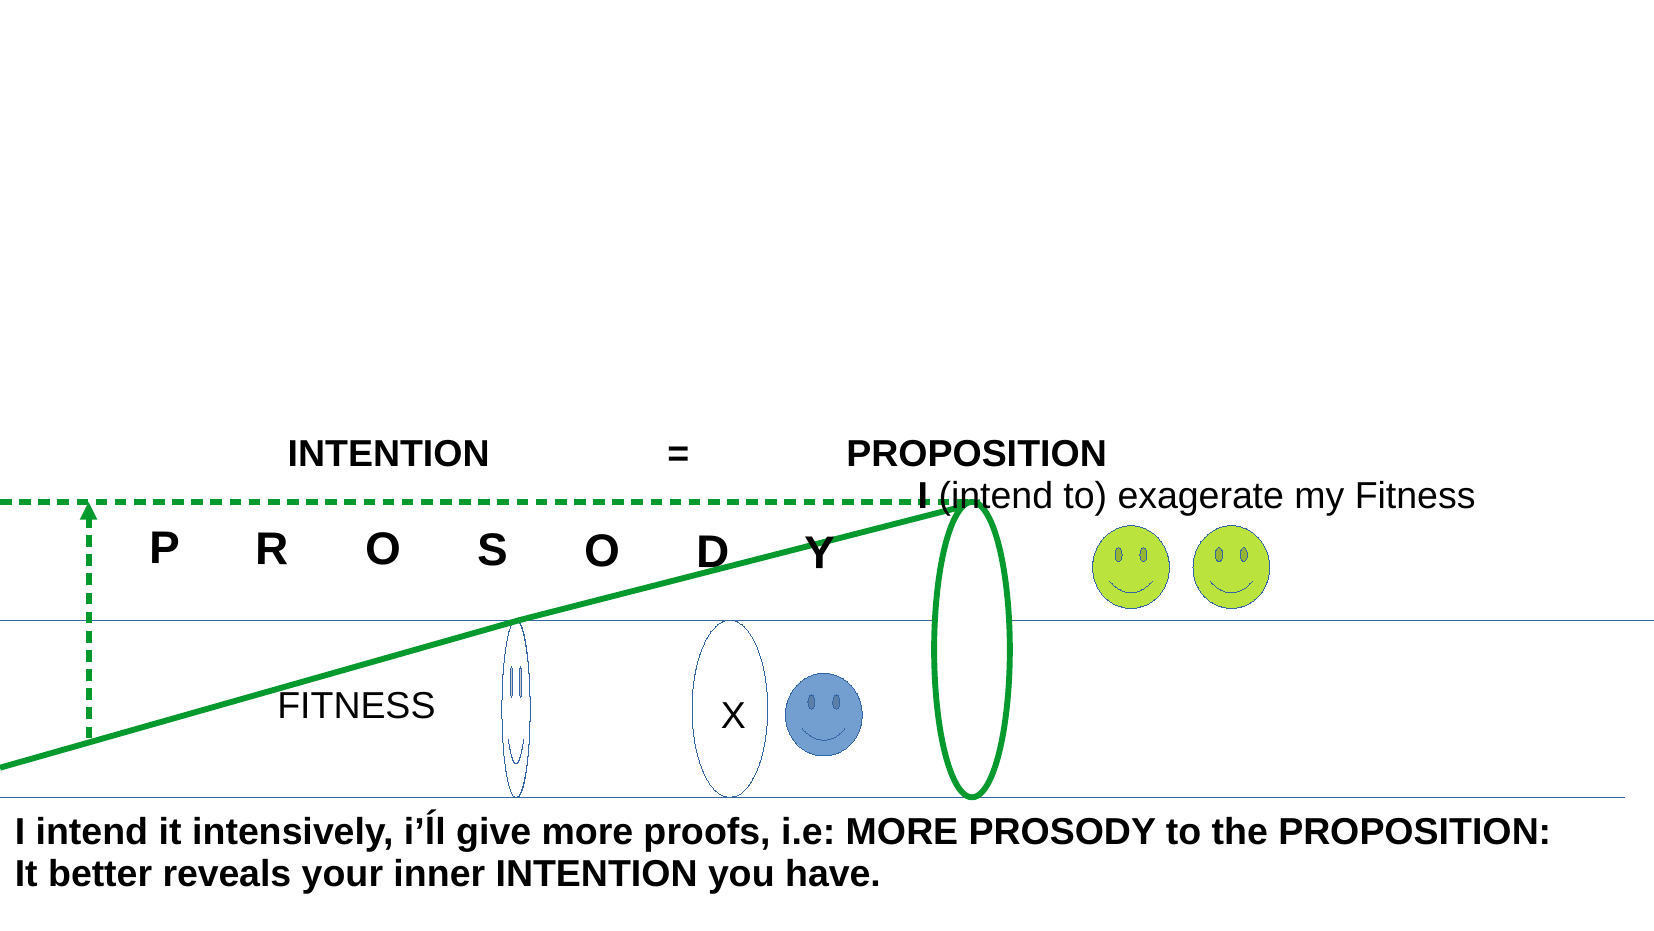

INTENTION = PROPOSITION
 I (intend to) exagerate my Fitness
 FITNESS
I intend it intensively, i’ĺl give more proofs, i.e: MORE PROSODY to the PROPOSITION:
It better reveals your inner INTENTION you have.
P R O S O D Y
 X